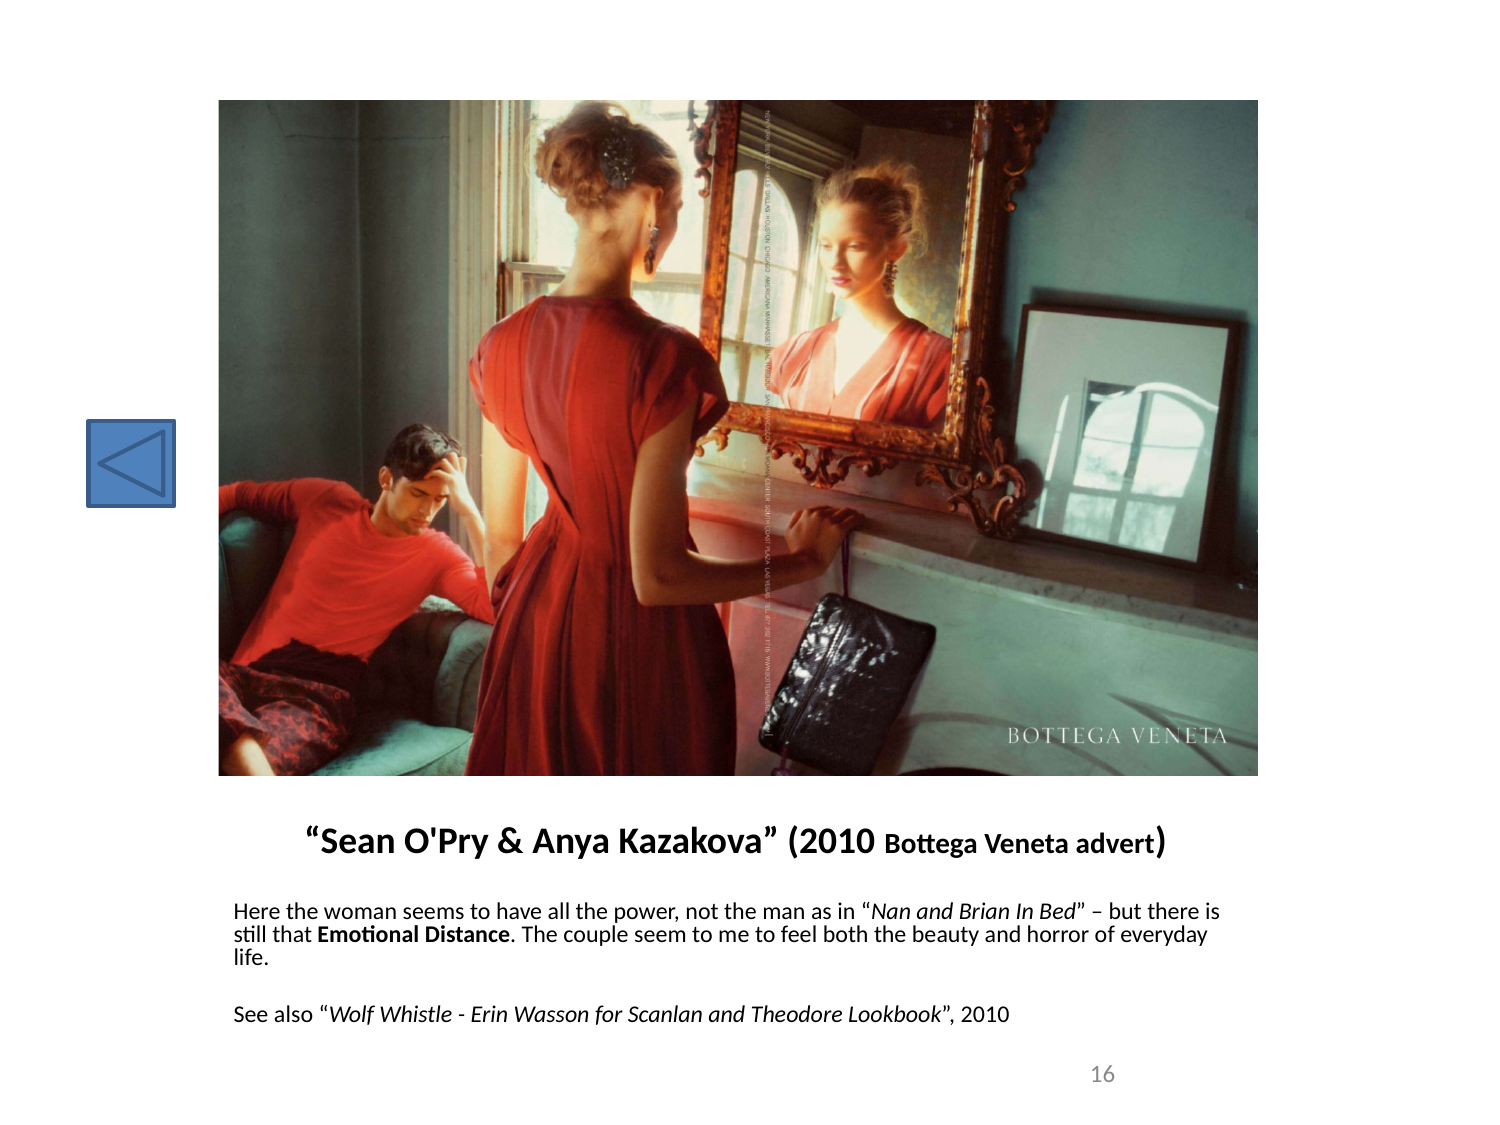

# “Sean O'Pry & Anya Kazakova” (2010 Bottega Veneta advert)
Here the woman seems to have all the power, not the man as in “Nan and Brian In Bed” – but there is still that Emotional Distance. The couple seem to me to feel both the beauty and horror of everyday life.
See also “Wolf Whistle - Erin Wasson for Scanlan and Theodore Lookbook”, 2010